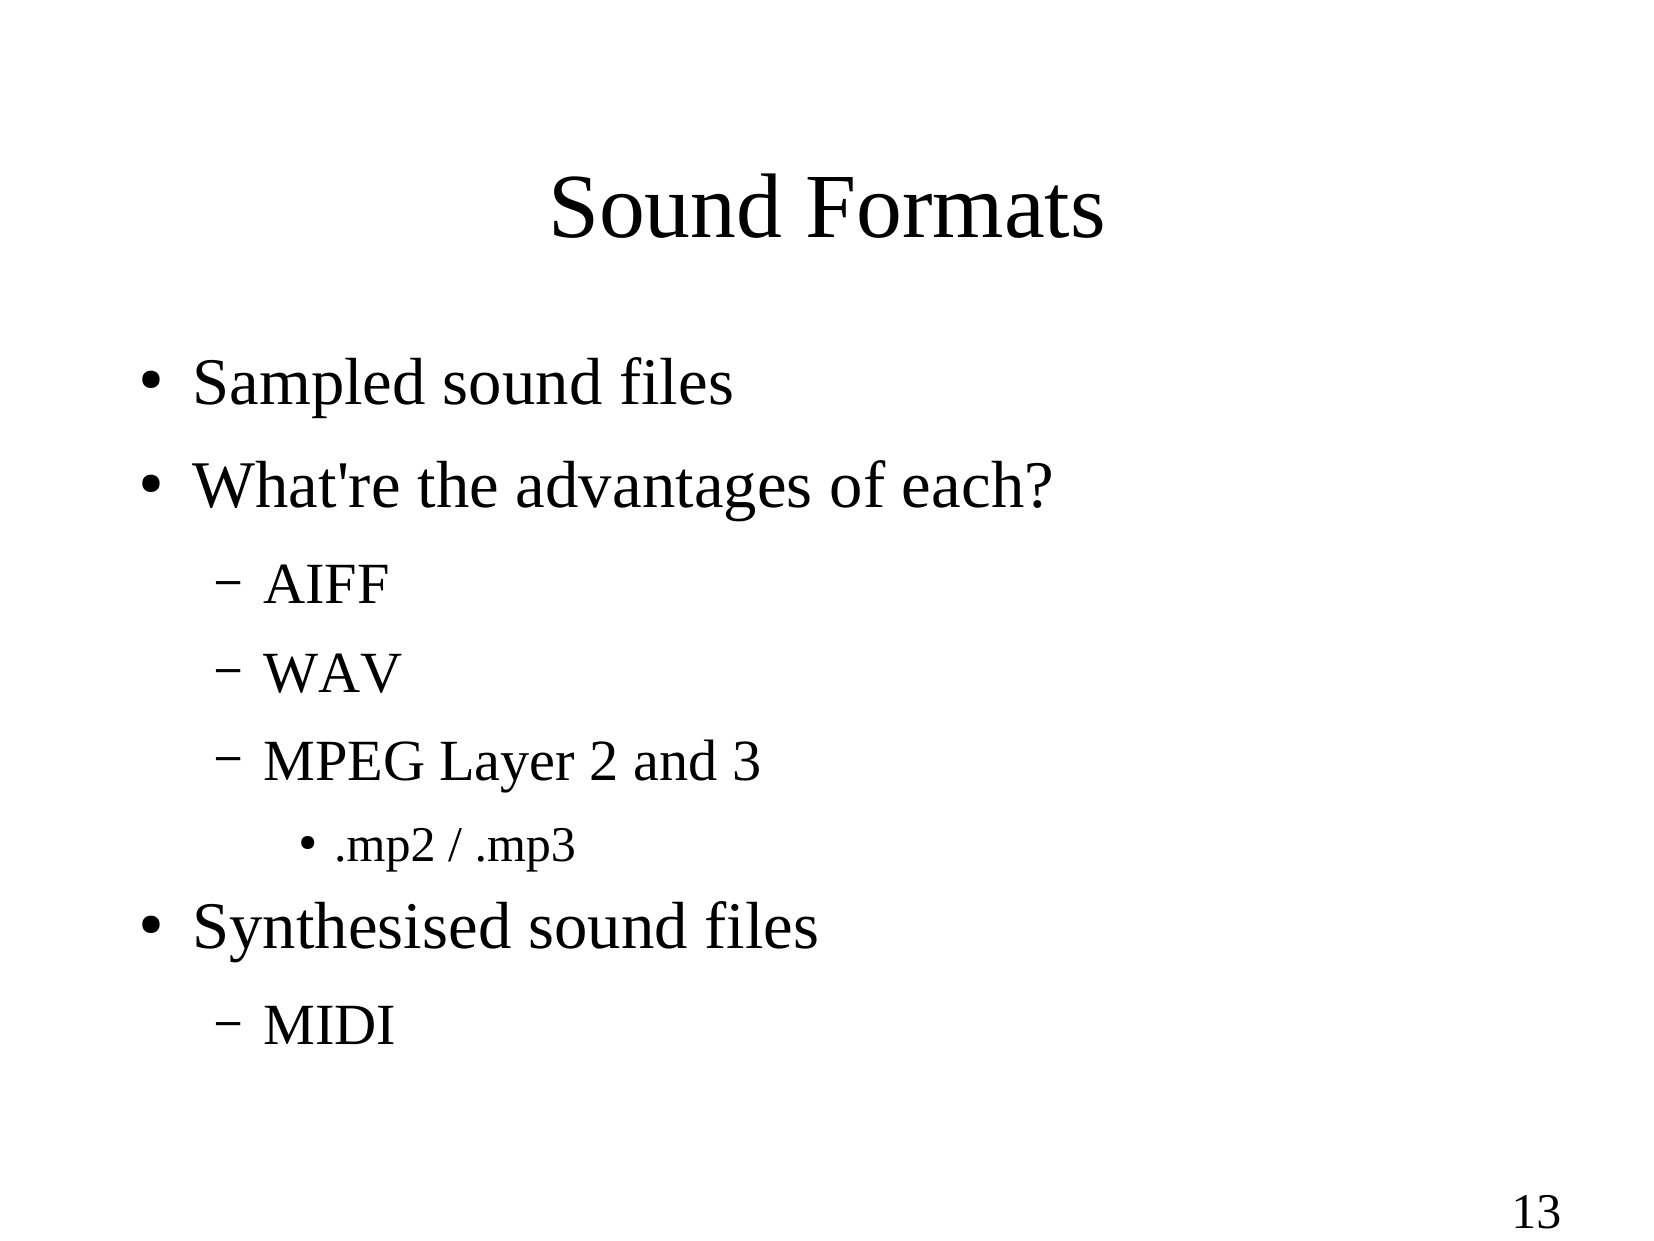

# Sound Formats
Sampled sound files
What're the advantages of each?
AIFF
WAV
MPEG Layer 2 and 3
.mp2 / .mp3
Synthesised sound files
MIDI